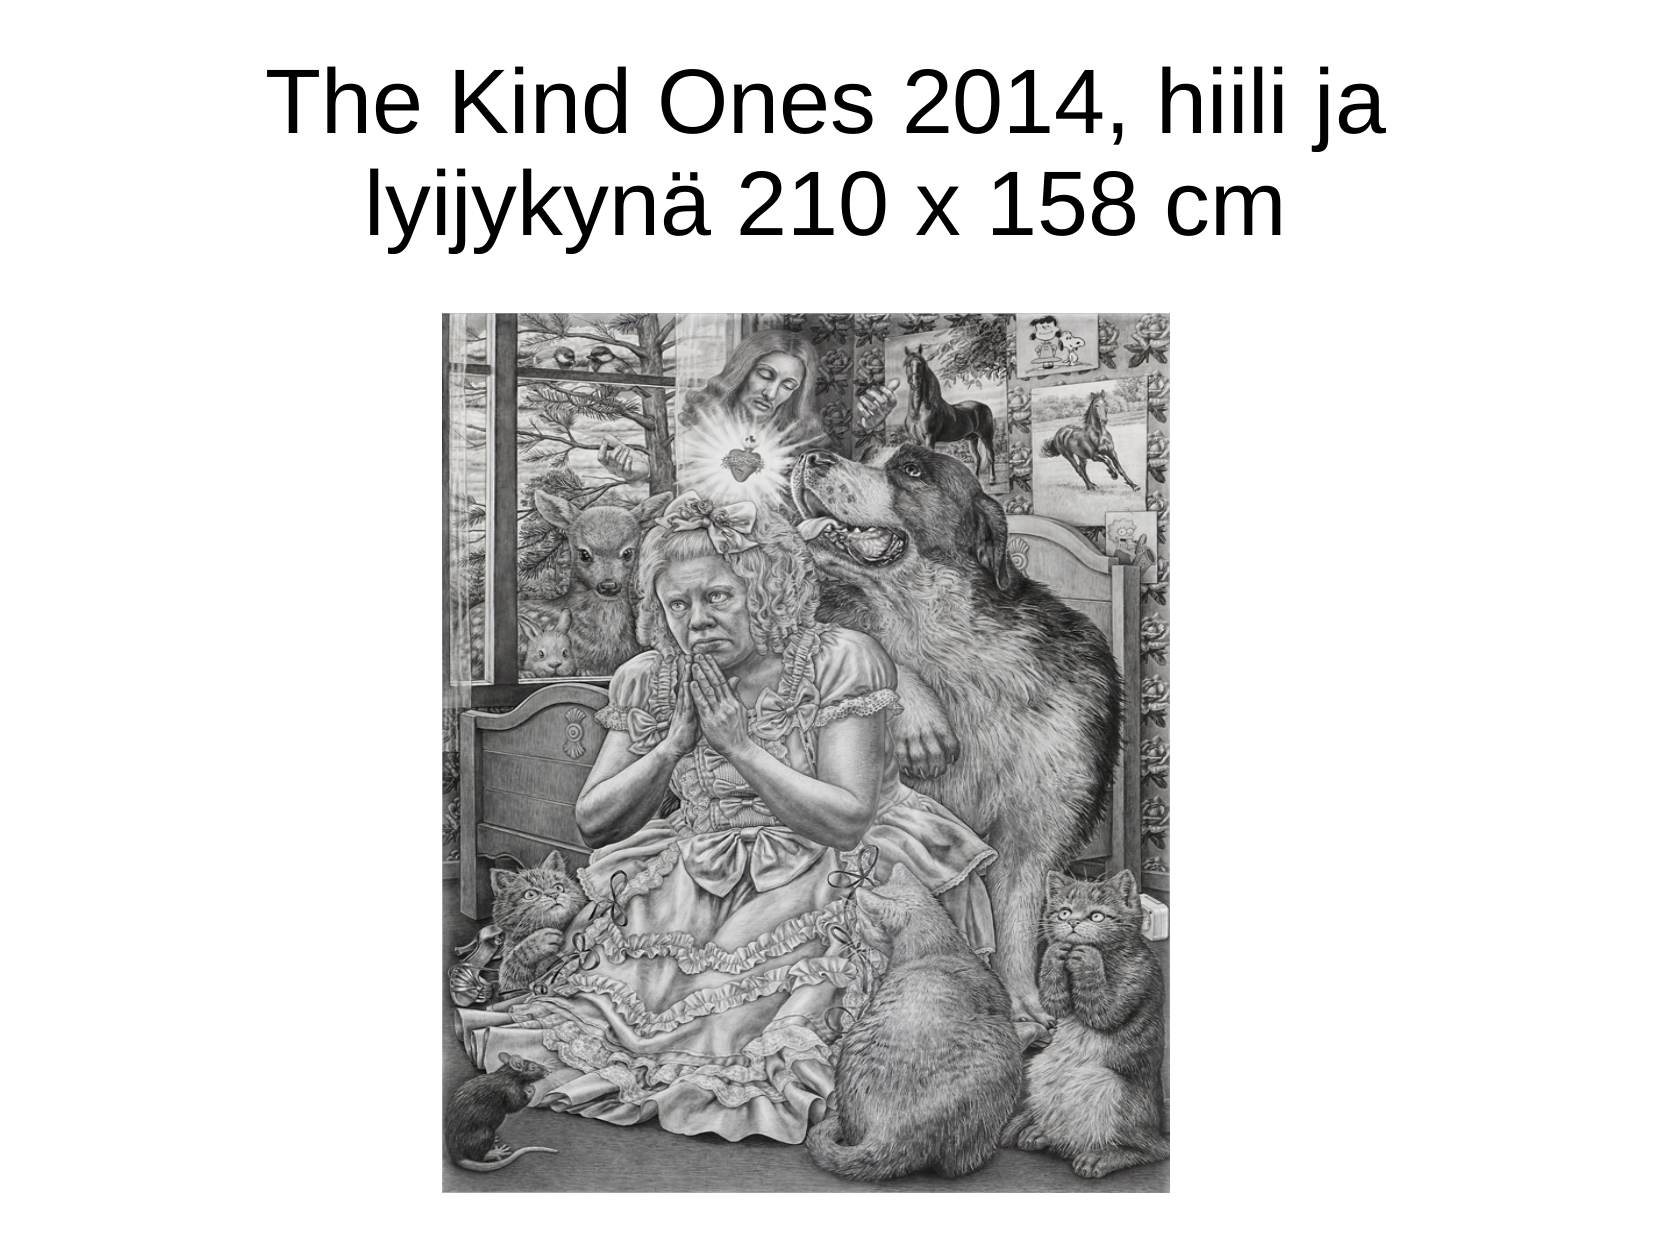

# The Kind Ones 2014, hiili ja lyijykynä 210 x 158 cm